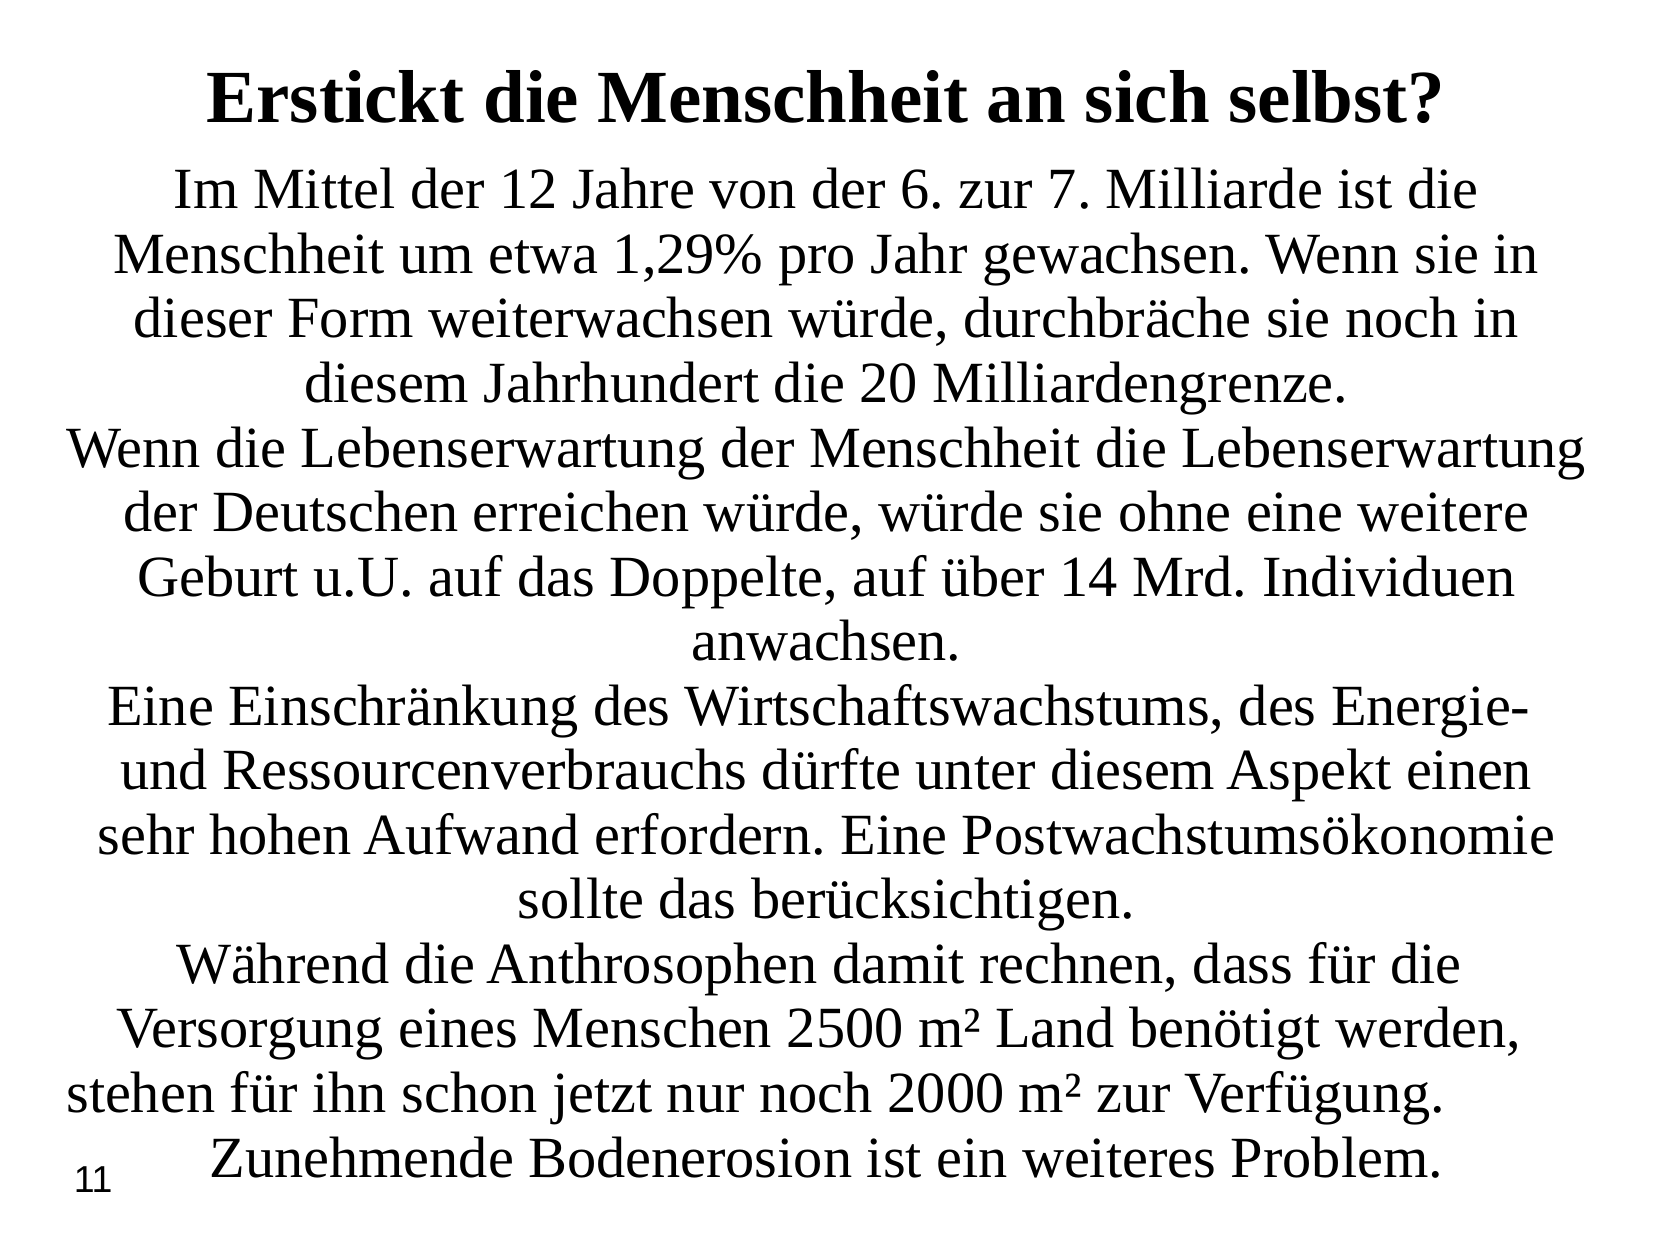

Erstickt die Menschheit an sich selbst?
Im Mittel der 12 Jahre von der 6. zur 7. Milliarde ist die Menschheit um etwa 1,29% pro Jahr gewachsen. Wenn sie in dieser Form weiterwachsen würde, durchbräche sie noch in diesem Jahrhundert die 20 Milliardengrenze.
Wenn die Lebenserwartung der Menschheit die Lebenserwartung der Deutschen erreichen würde, würde sie ohne eine weitere Geburt u.U. auf das Doppelte, auf über 14 Mrd. Individuen anwachsen.
Eine Einschränkung des Wirtschaftswachstums, des Energie-
und Ressourcenverbrauchs dürfte unter diesem Aspekt einen sehr hohen Aufwand erfordern. Eine Postwachstumsökonomie sollte das berücksichtigen.
Während die Anthrosophen damit rechnen, dass für die
Versorgung eines Menschen 2500 m² Land benötigt werden,
stehen für ihn schon jetzt nur noch 2000 m² zur Verfügung.
Zunehmende Bodenerosion ist ein weiteres Problem.